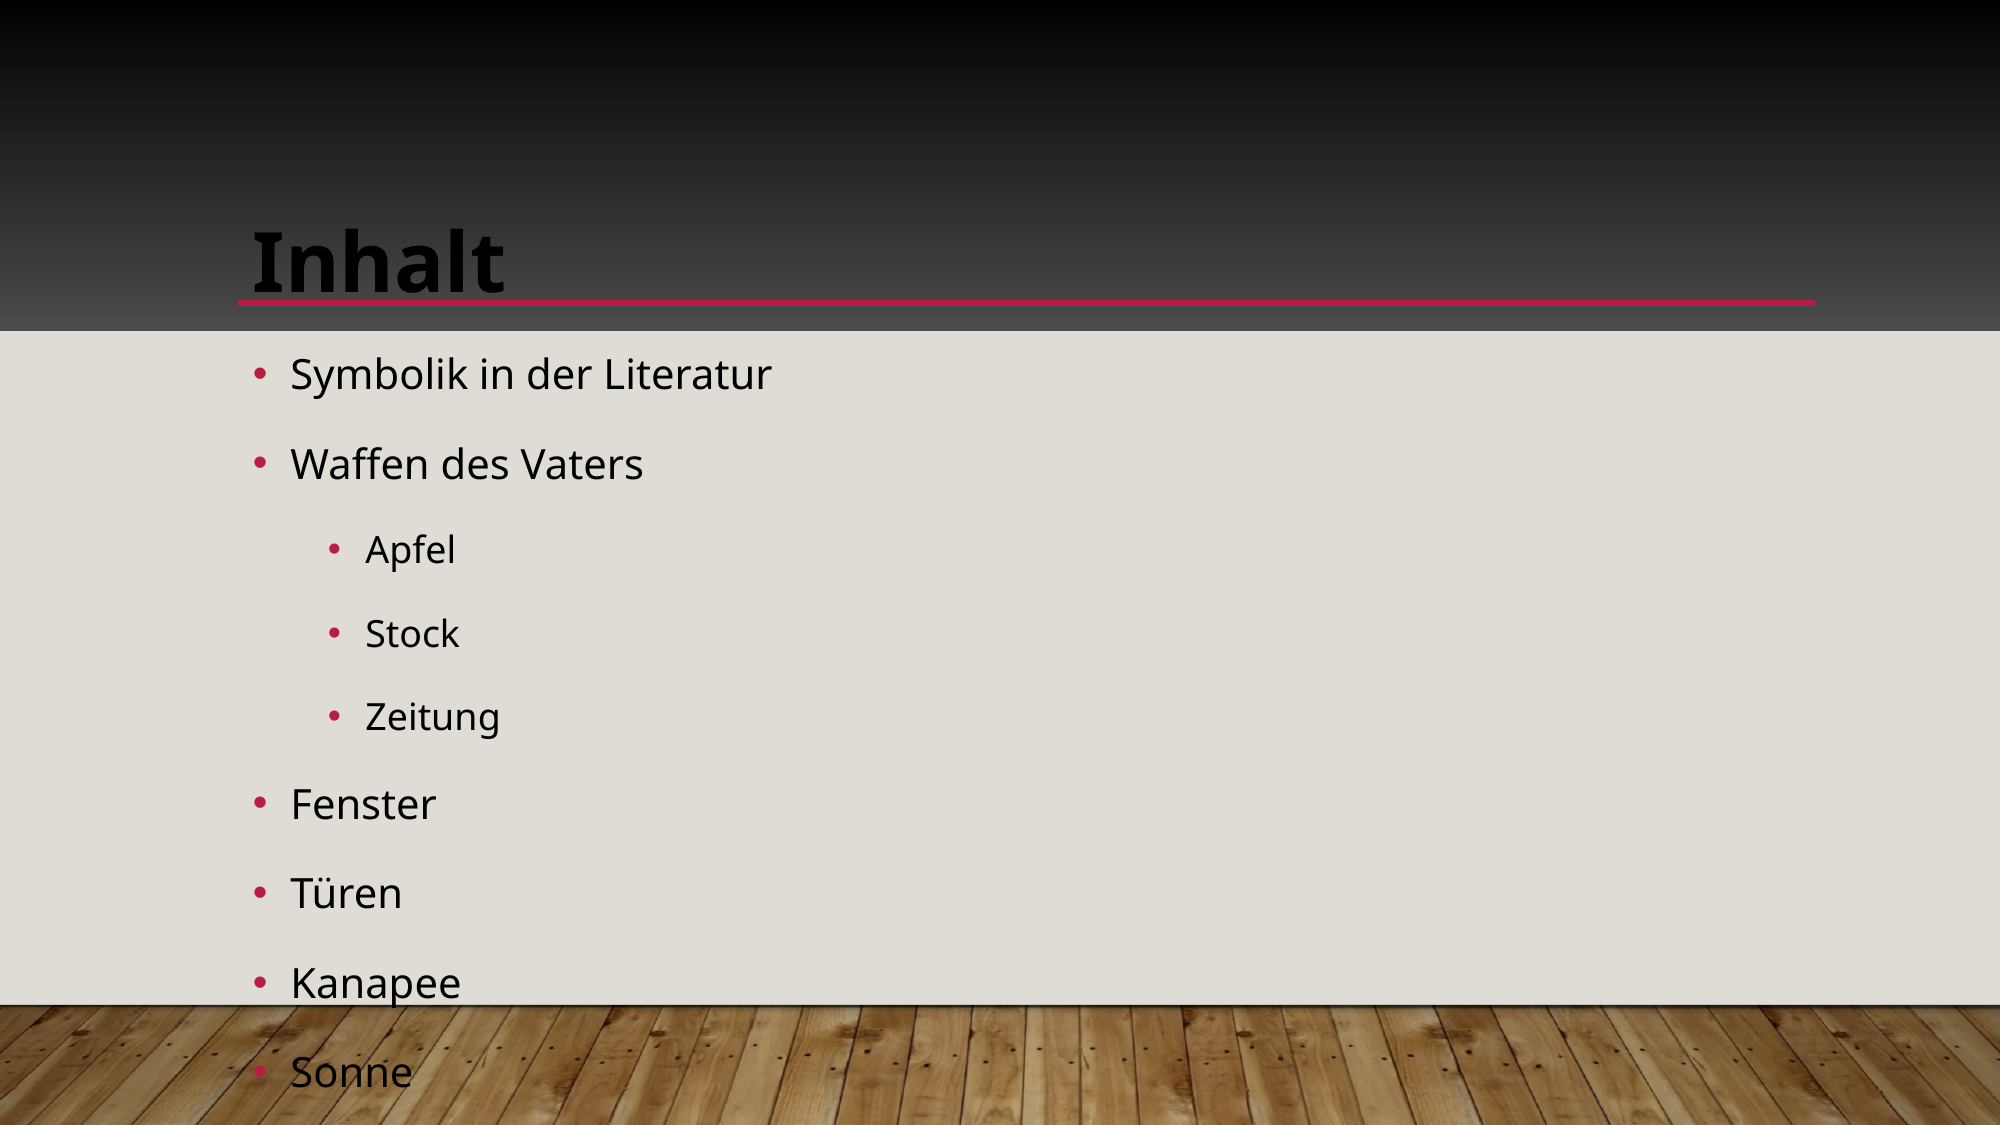

# Inhalt
Symbolik in der Literatur
Waffen des Vaters
Apfel
Stock
Zeitung
Fenster
Türen
Kanapee
Sonne